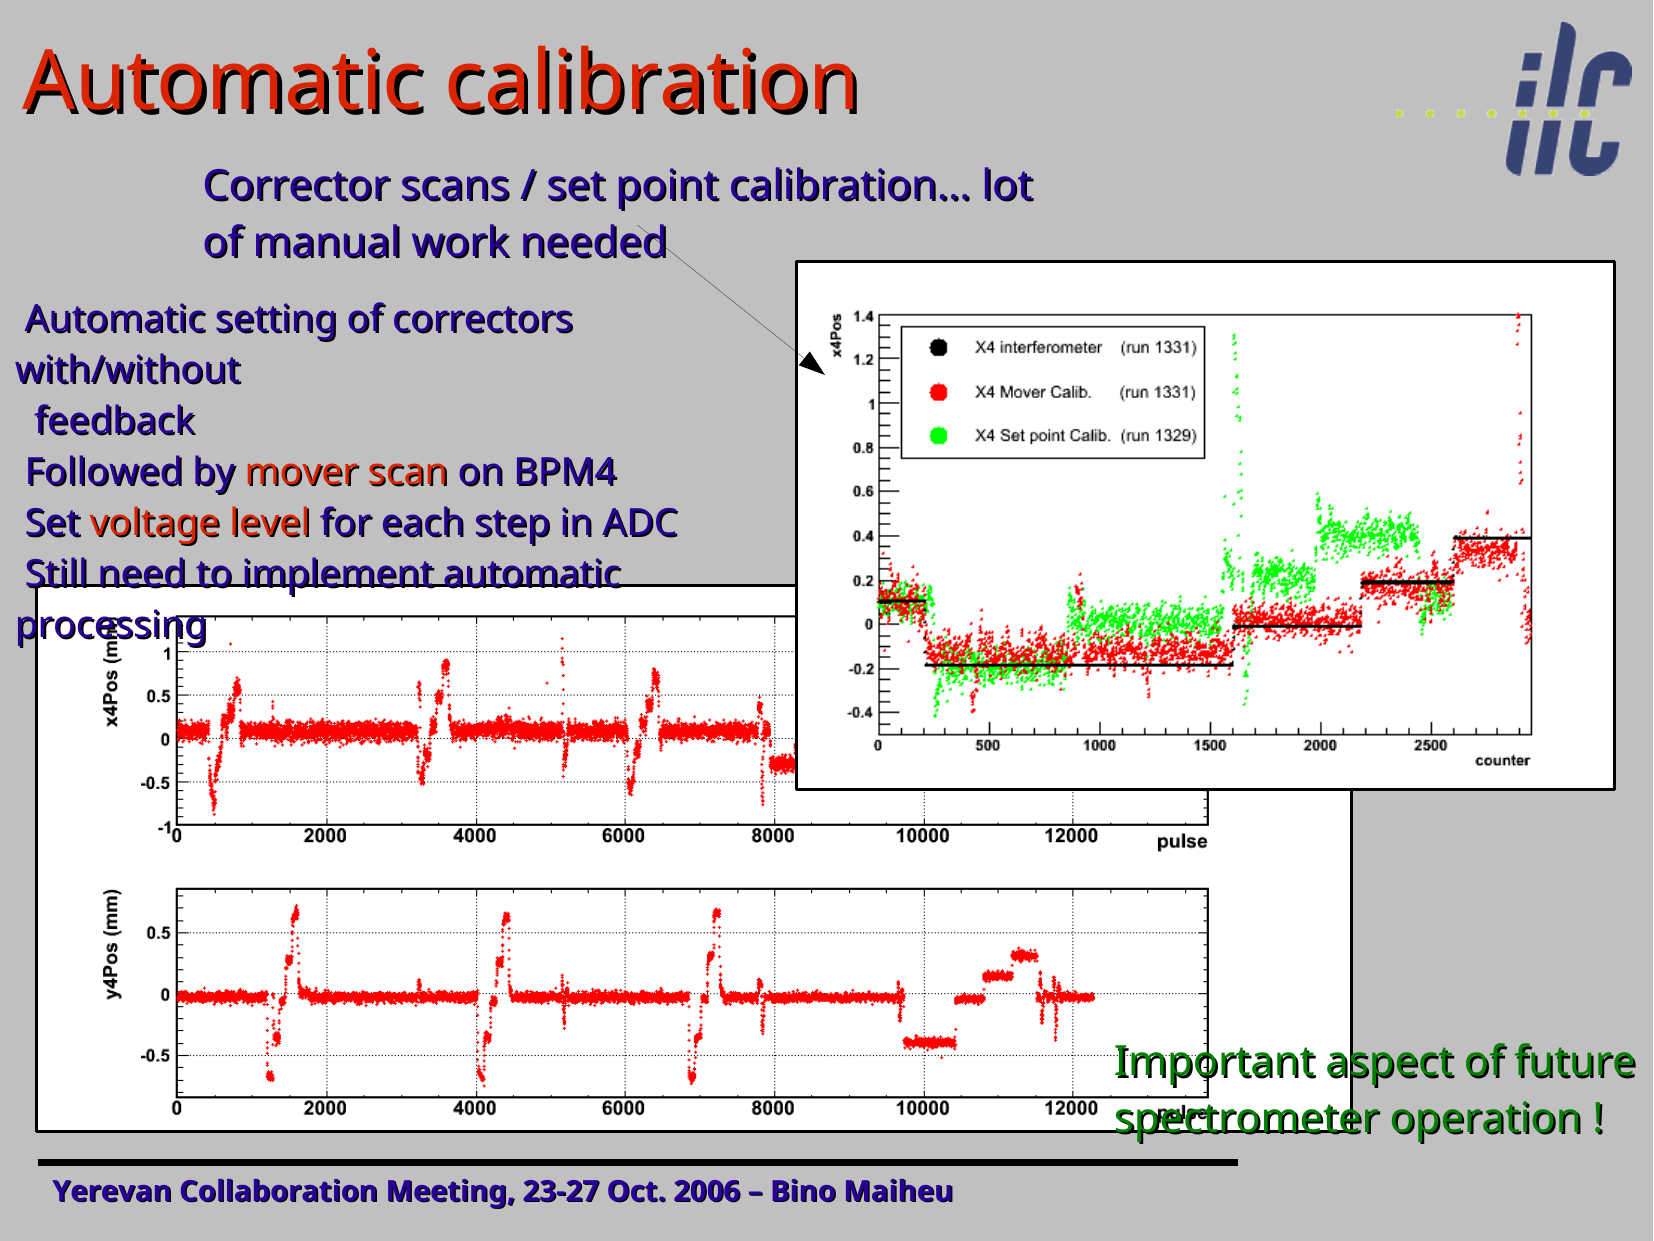

# Automatic calibration
Corrector scans / set point calibration... lot of manual work needed
 Automatic setting of correctors with/without
 feedback
 Followed by mover scan on BPM4
 Set voltage level for each step in ADC
 Still need to implement automatic processing
Important aspect of future
spectrometer operation !
Yerevan Collaboration Meeting, 23-27 Oct. 2006 – Bino Maiheu